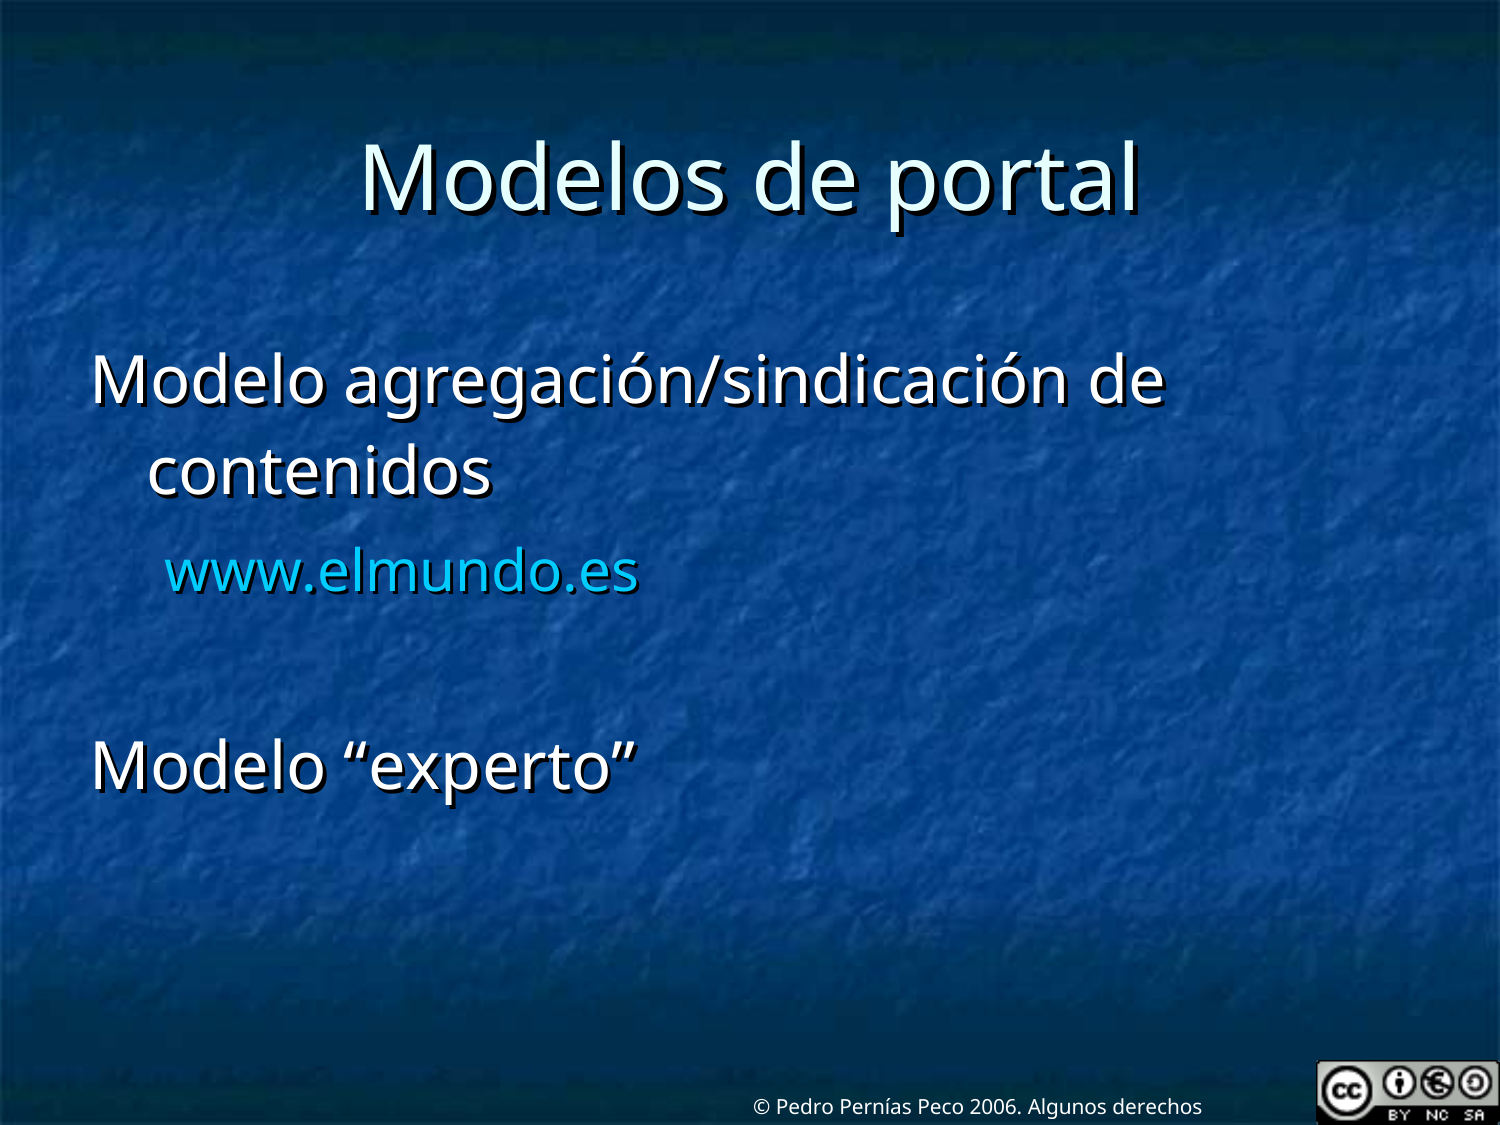

# Modelos de portal
Modelo agregación/sindicación de contenidos
www.elmundo.es
Modelo “experto”